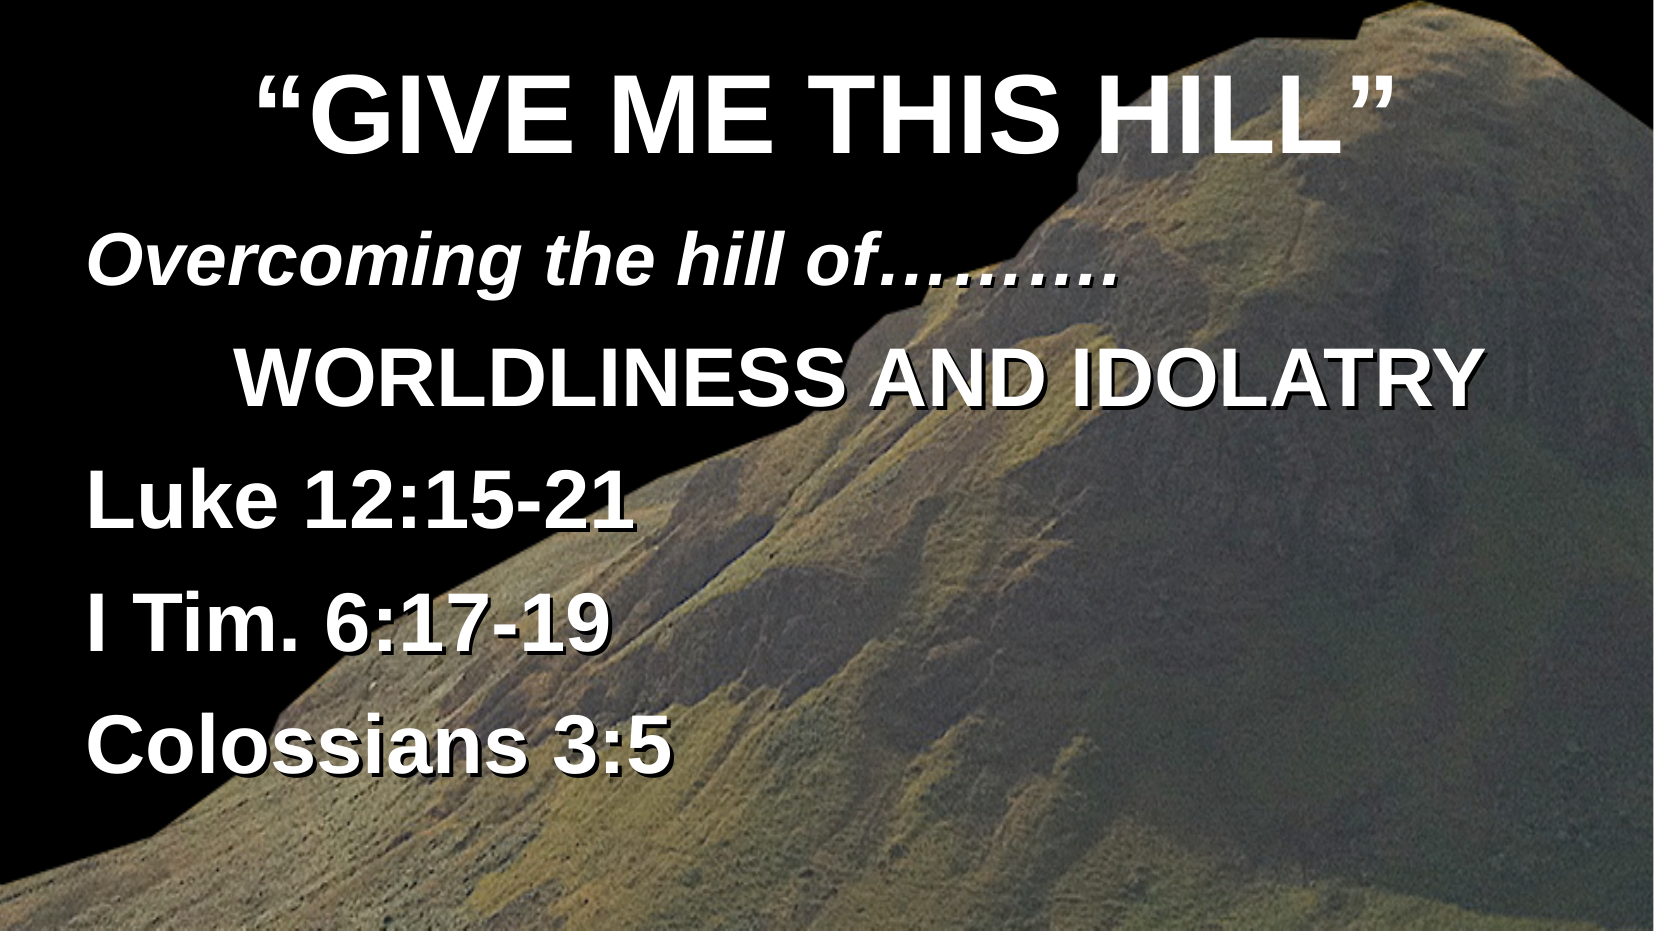

# “GIVE ME THIS HILL”
Overcoming the hill of……….
WORLDLINESS AND IDOLATRY
Luke 12:15-21
I Tim. 6:17-19
Colossians 3:5